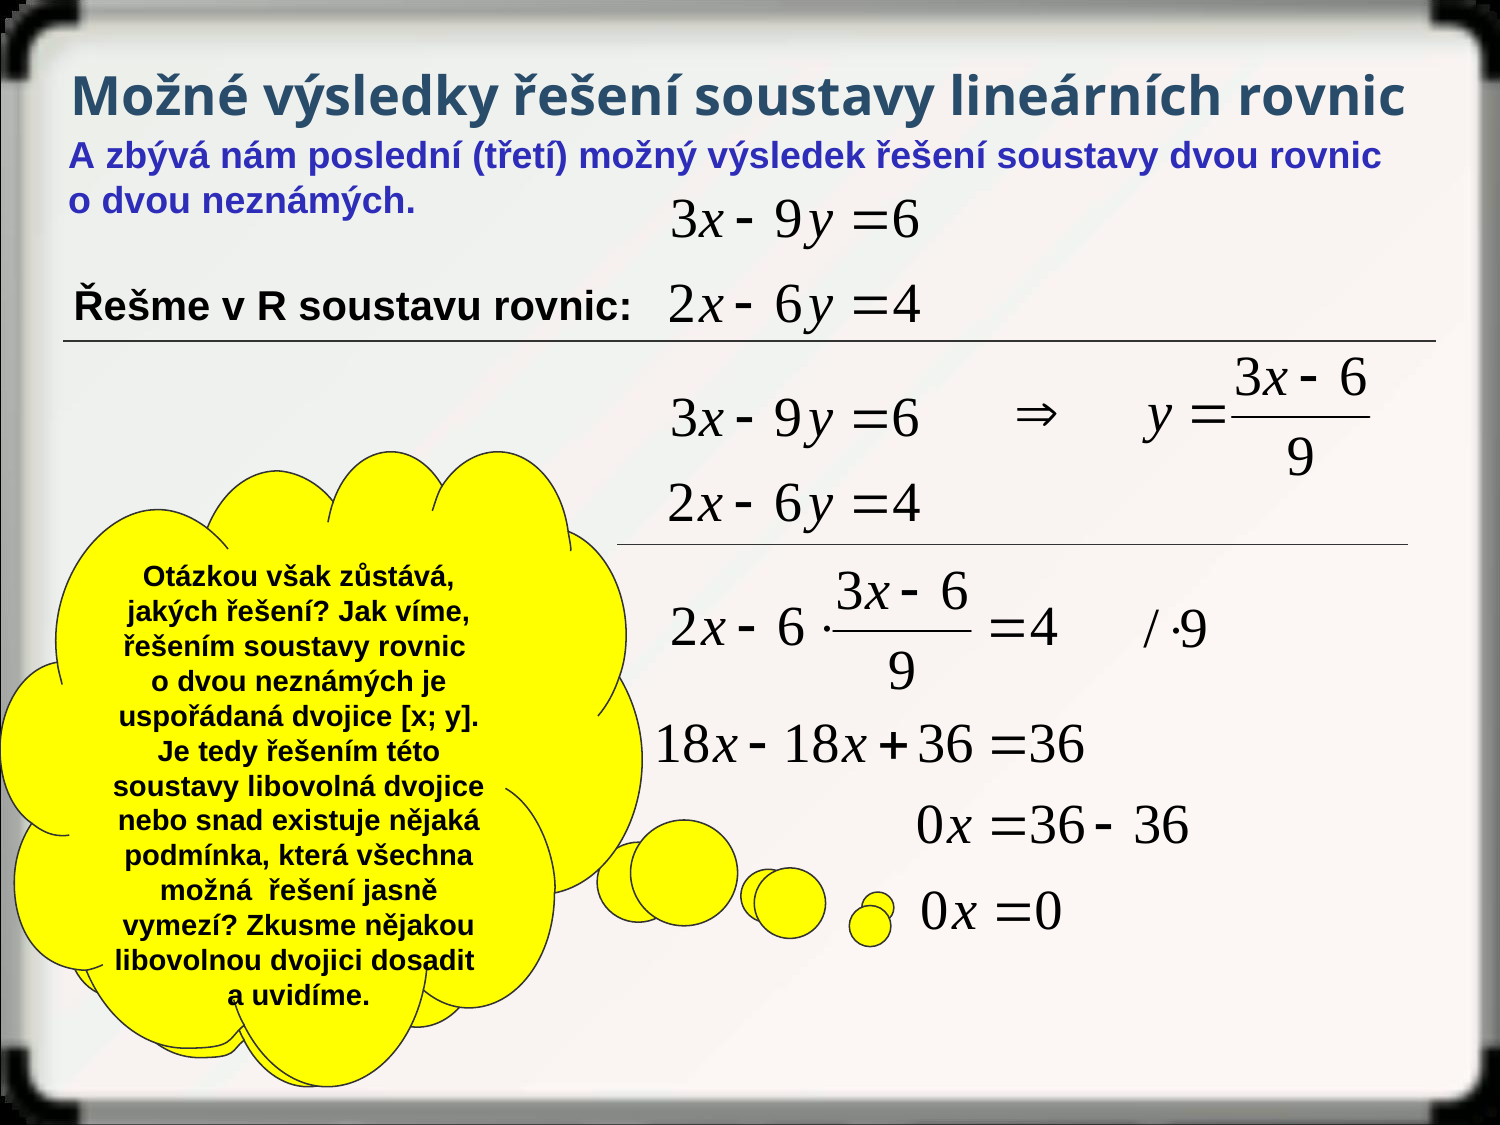

Možné výsledky řešení soustavy lineárních rovnic
A zbývá nám poslední (třetí) možný výsledek řešení soustavy dvou rovnic
o dvou neznámých.
Řešme v R soustavu rovnic:
Otázkou však zůstává, jakých řešení? Jak víme, řešením soustavy rovnic
o dvou neznámých je uspořádaná dvojice [x; y]. Je tedy řešením této soustavy libovolná dvojice nebo snad existuje nějaká podmínka, která všechna možná řešení jasně vymezí? Zkusme nějakou libovolnou dvojici dosadit
a uvidíme.
Této rovnici vyhovuje každé reálné číslo x! To tedy znamená, že rovnice, ale tím pádem i celá soustava rovnic, má nekonečně mnoho řešení.